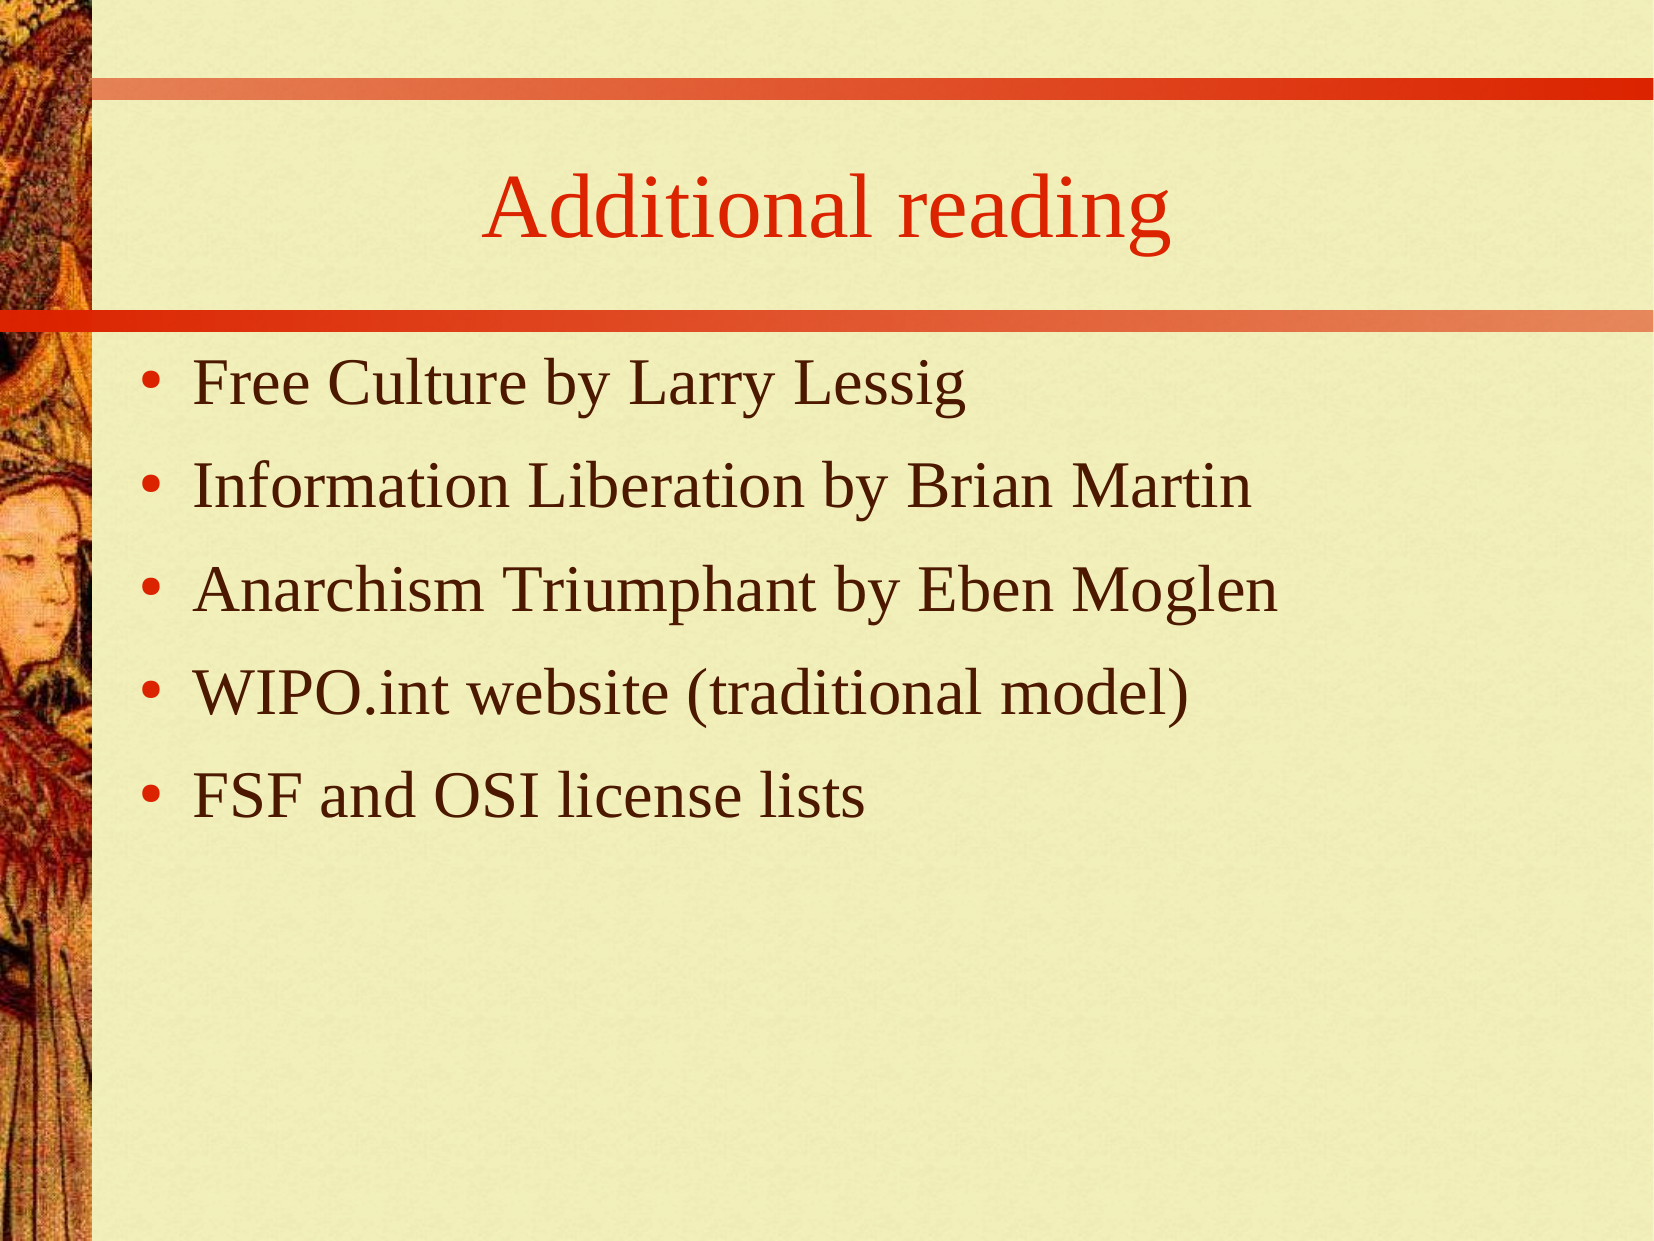

# Additional reading
Free Culture by Larry Lessig
Information Liberation by Brian Martin
Anarchism Triumphant by Eben Moglen
WIPO.int website (traditional model)
FSF and OSI license lists